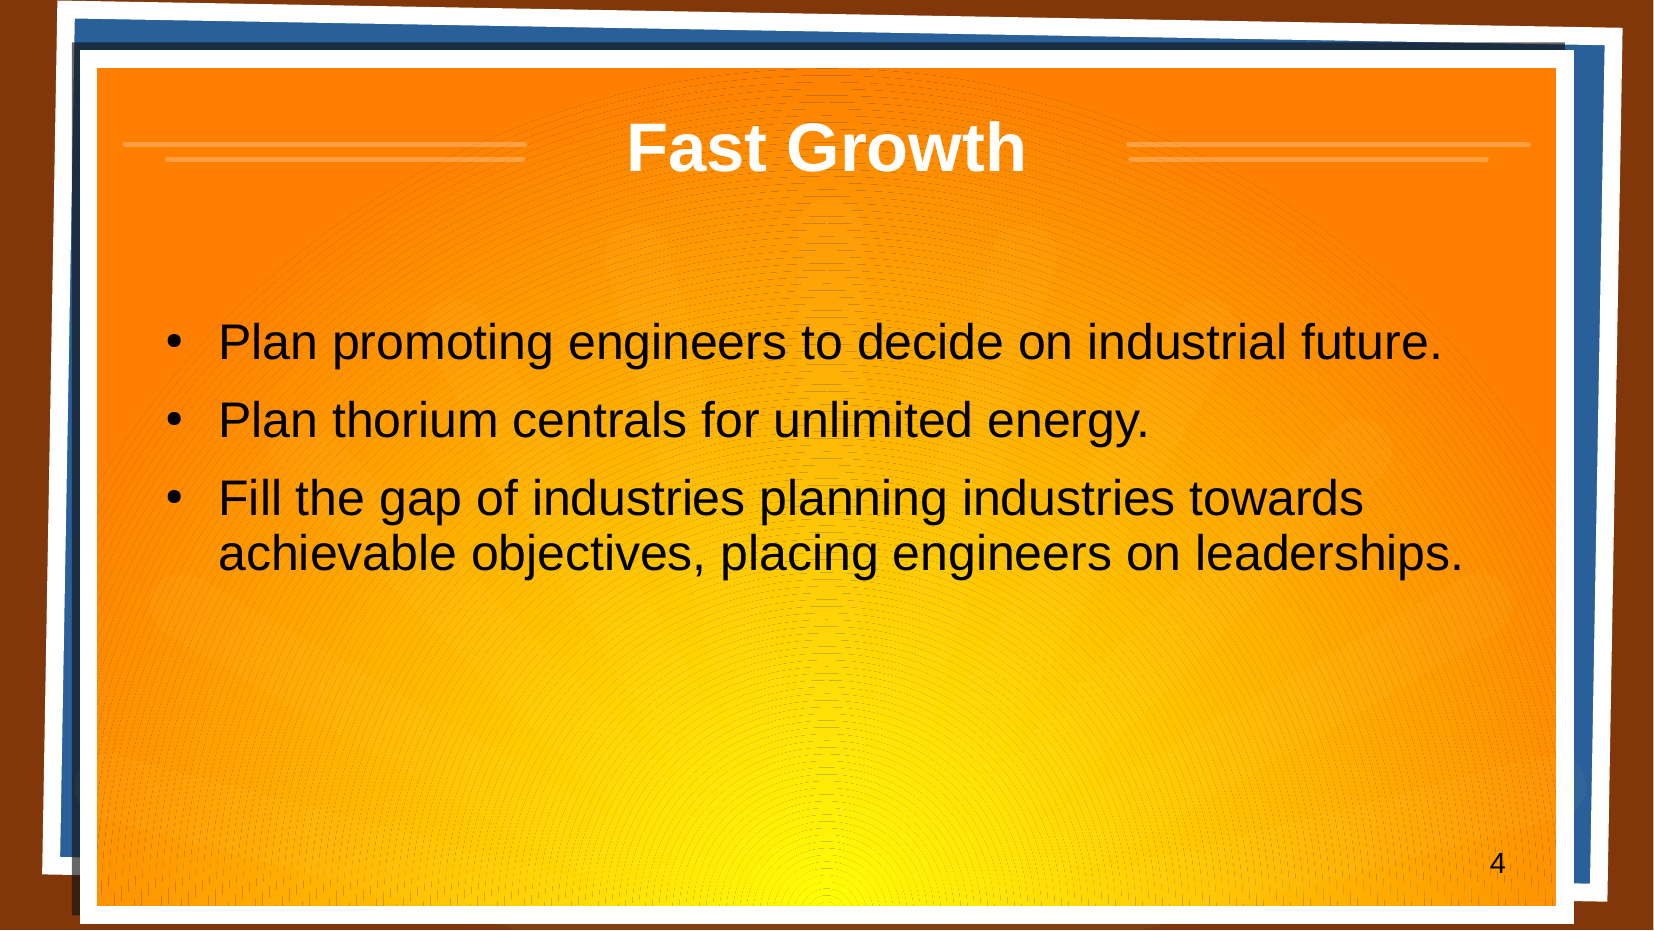

# Fast Growth
Plan promoting engineers to decide on industrial future.
Plan thorium centrals for unlimited energy.
Fill the gap of industries planning industries towards achievable objectives, placing engineers on leaderships.
4